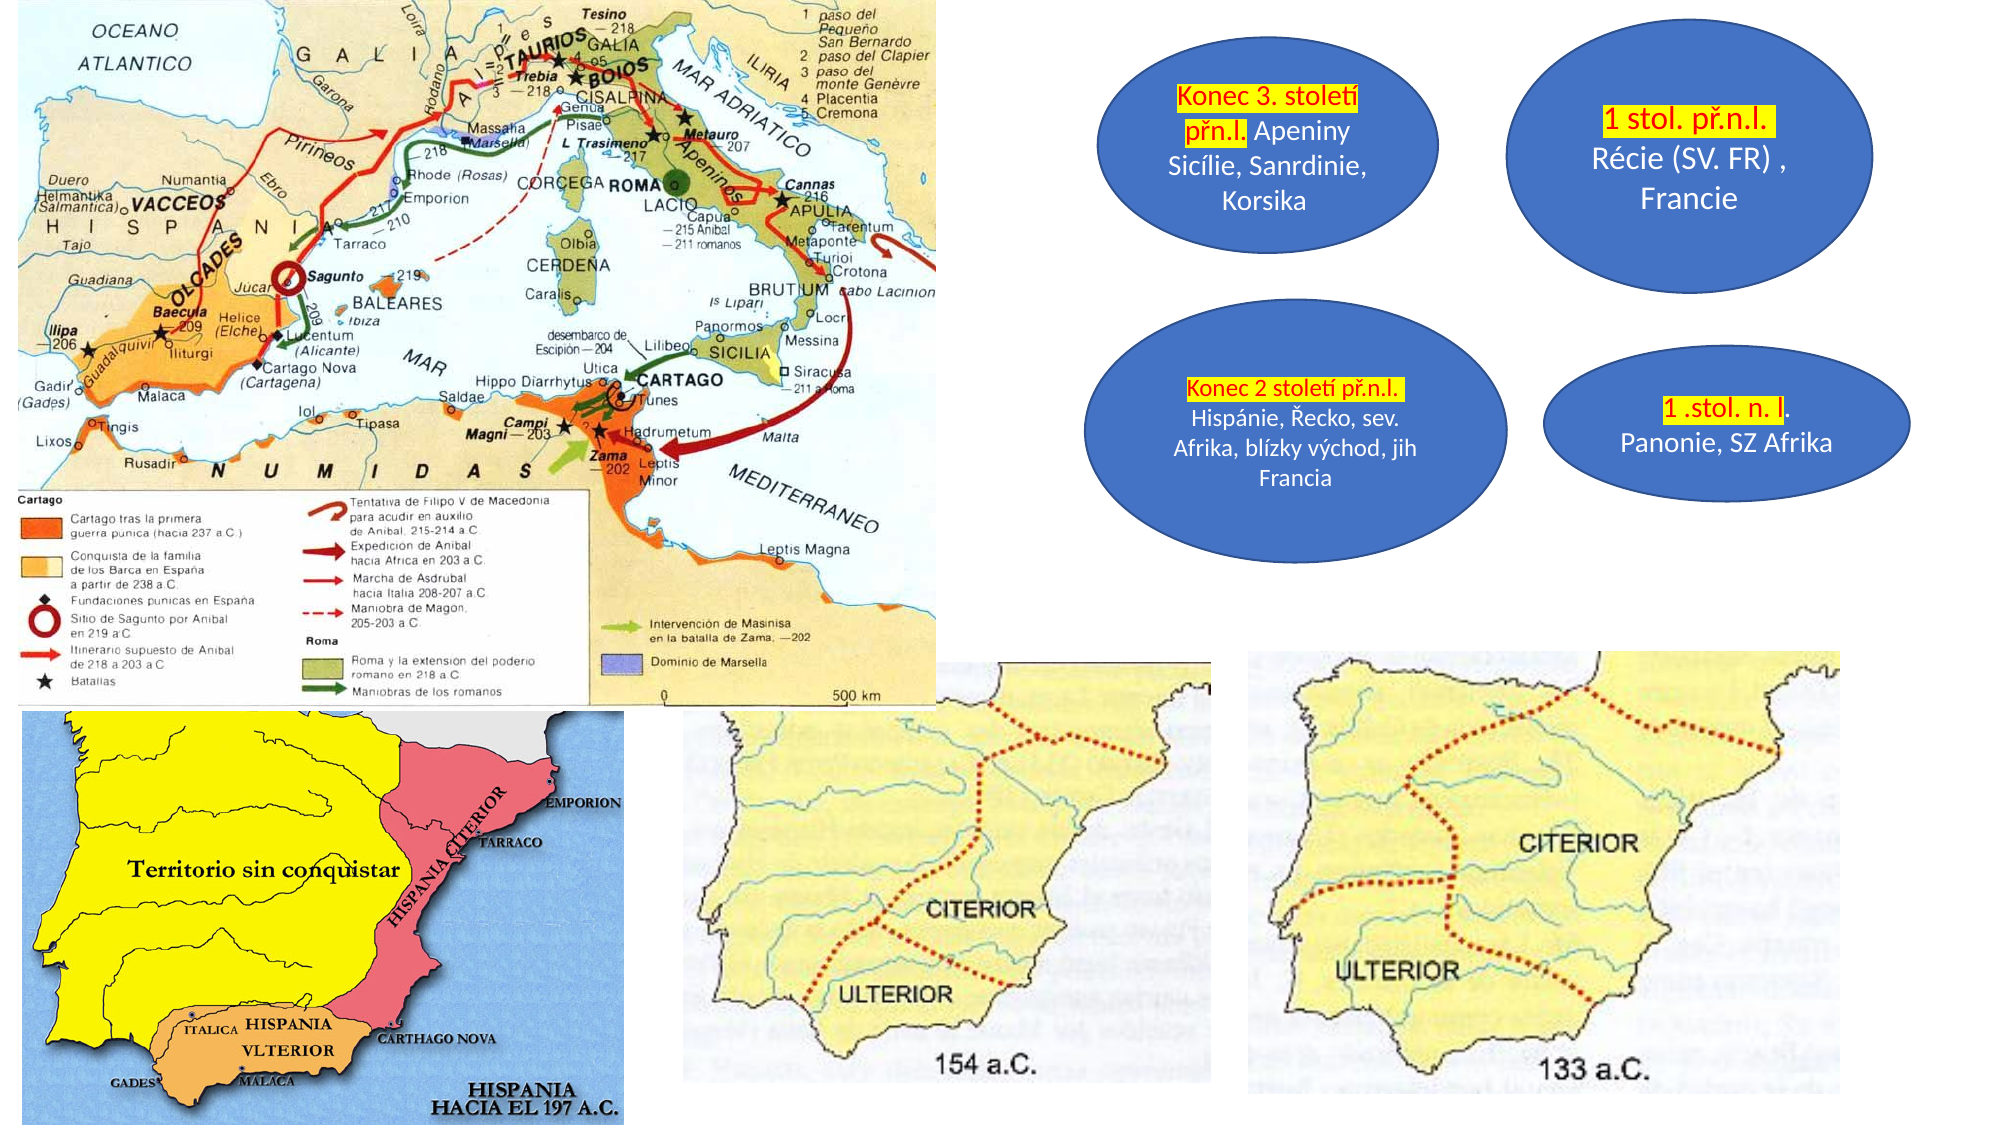

1 stol. př.n.l. Récie (SV. FR) , Francie
Konec 3. století přn.l. Apeniny Sicílie, Sanrdinie, Korsika
Konec 2 století př.n.l. Hispánie, Řecko, sev. Afrika, blízky východ, jih Francia
1 .stol. n. l. Panonie, SZ Afrika